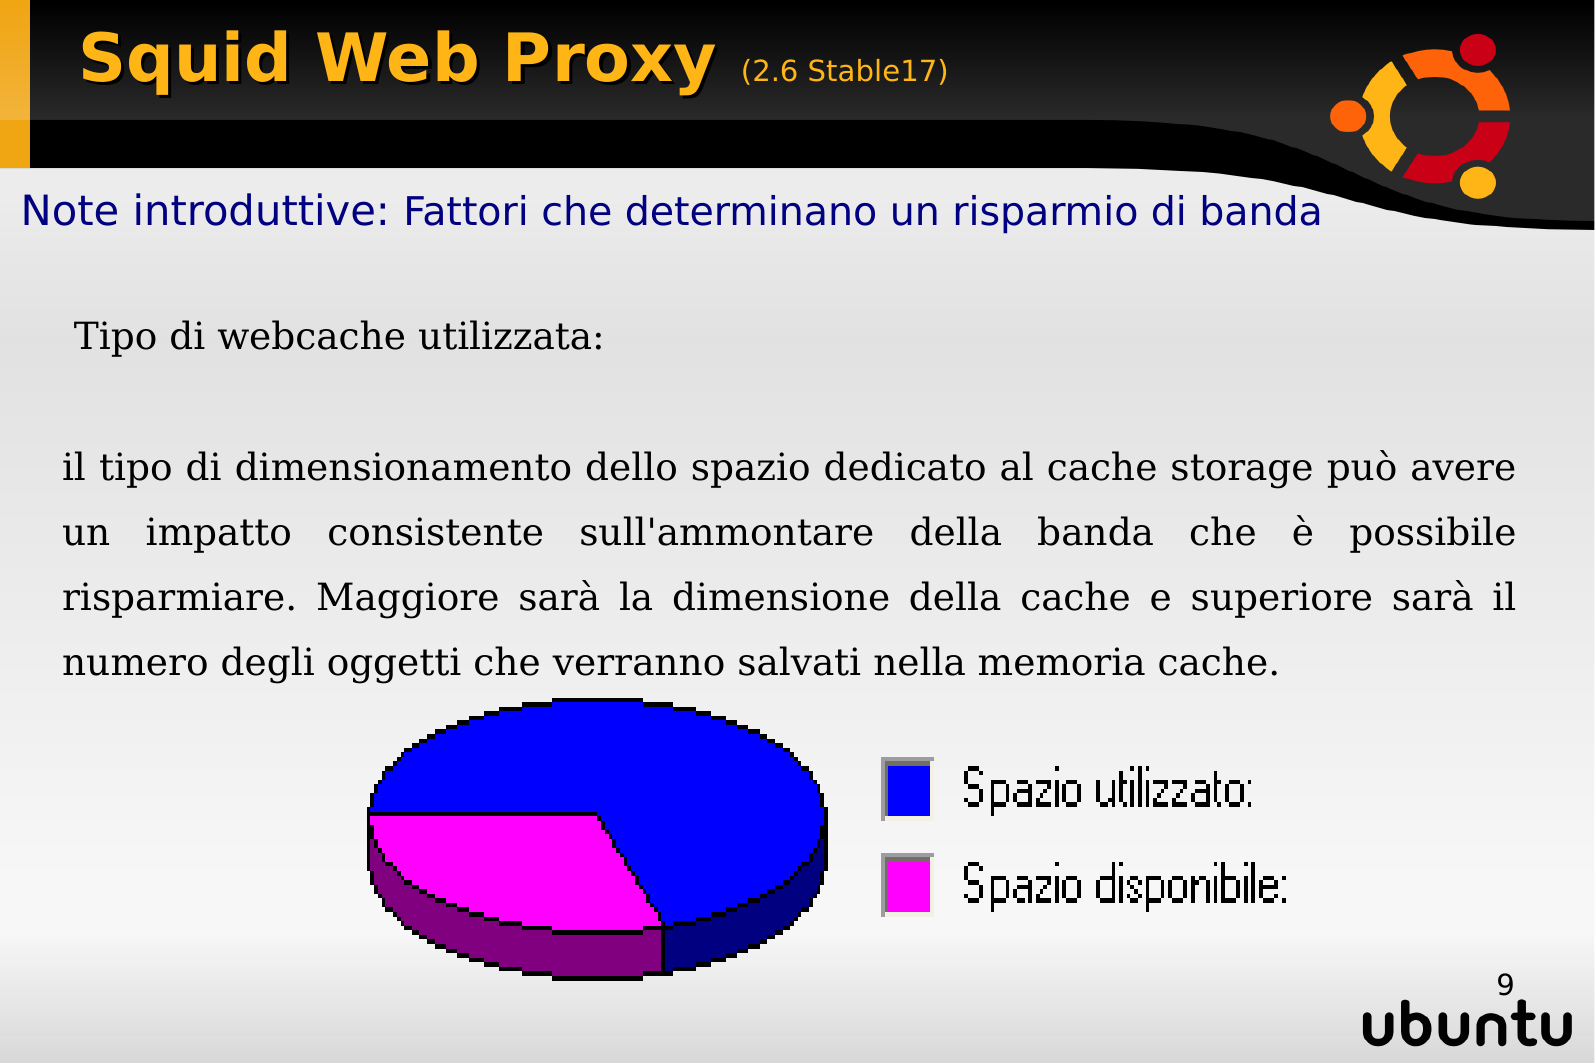

Squid Web Proxy (2.6 Stable17)
Note introduttive: Fattori che determinano un risparmio di banda
 Tipo di webcache utilizzata:
il tipo di dimensionamento dello spazio dedicato al cache storage può avere un impatto consistente sull'ammontare della banda che è possibile risparmiare. Maggiore sarà la dimensione della cache e superiore sarà il numero degli oggetti che verranno salvati nella memoria cache.
9